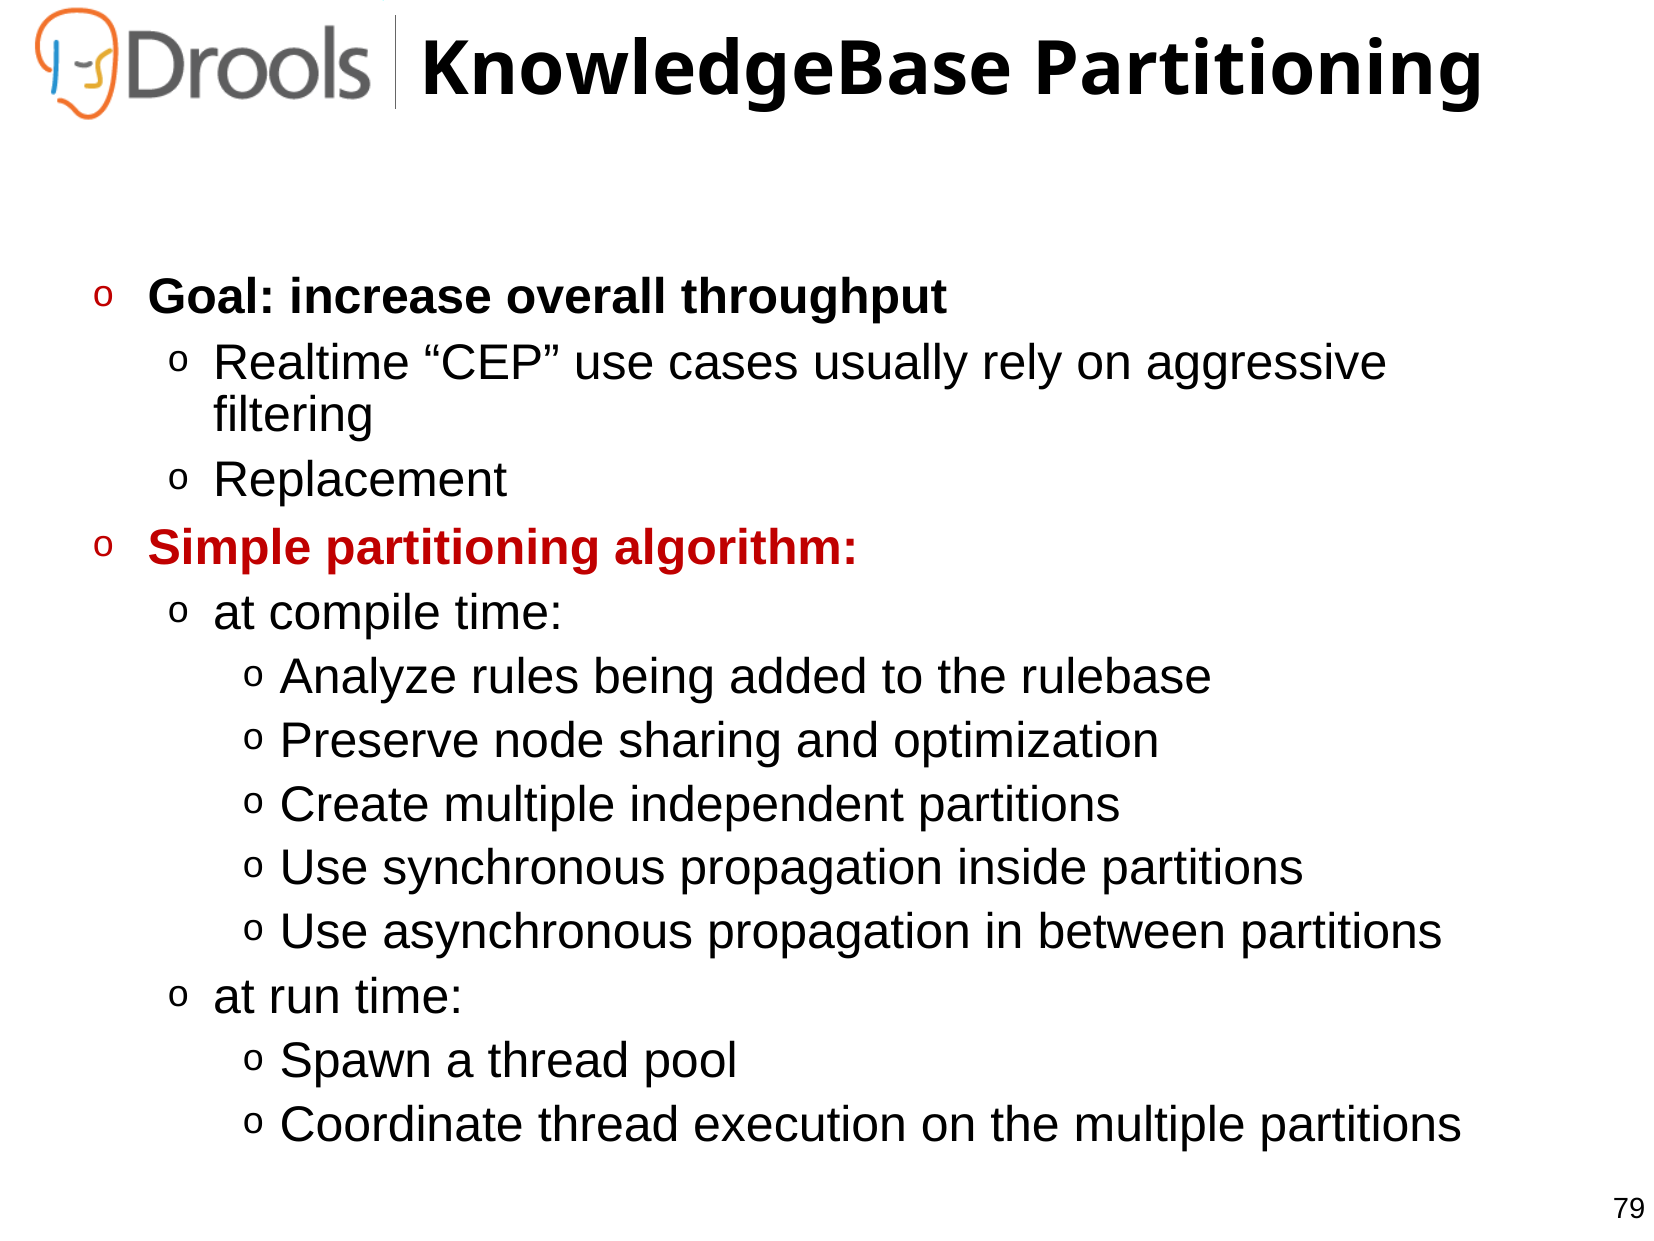

# KnowledgeBase Partitioning
Goal: increase overall throughput
Realtime “CEP” use cases usually rely on aggressive filtering
Replacement for multi-rulebase approach
Simple partitioning algorithm:
at compile time:
Analyze rules being added to the rulebase
Preserve node sharing and optimization
Create multiple independent partitions
Use synchronous propagation inside partitions
Use asynchronous propagation in between partitions
at run time:
Spawn a thread pool
Coordinate thread execution on the multiple partitions